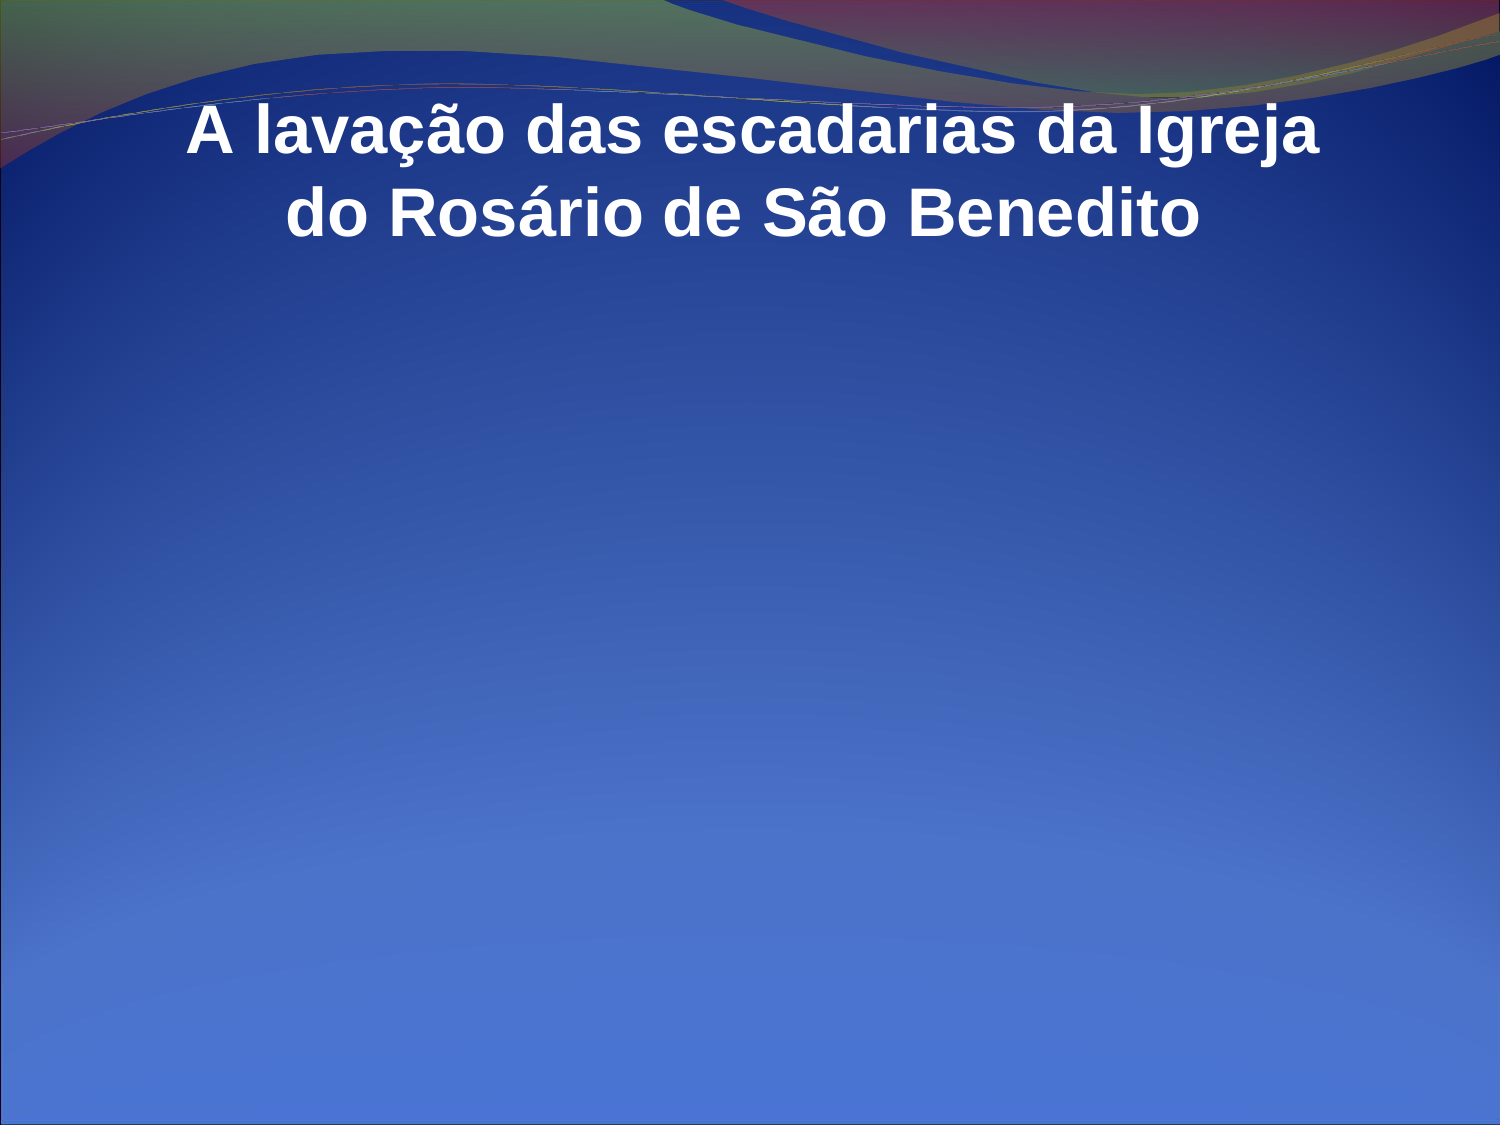

A lavação das escadarias da Igreja do Rosário de São Benedito